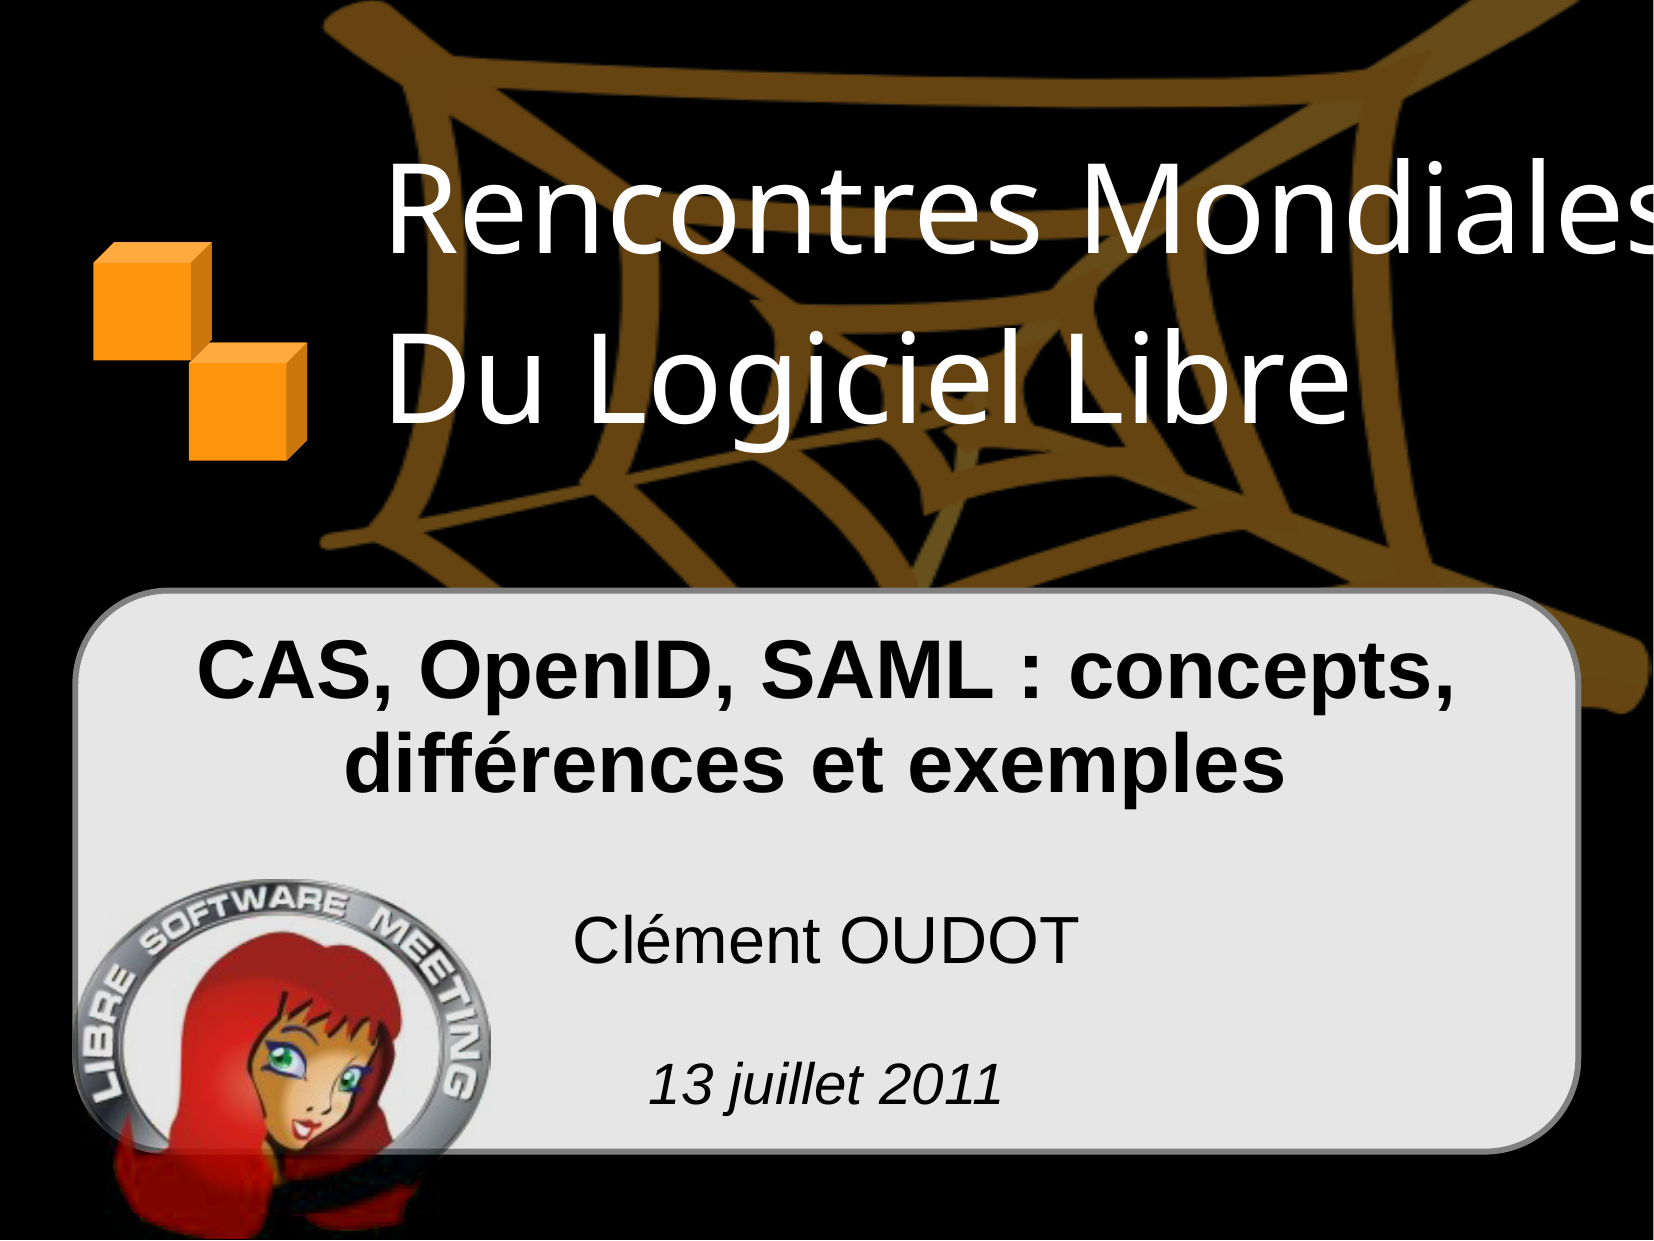

Rencontres Mondiales
Du Logiciel Libre
CAS, OpenID, SAML : concepts, différences et exemples
Clément OUDOT
13 juillet 2011